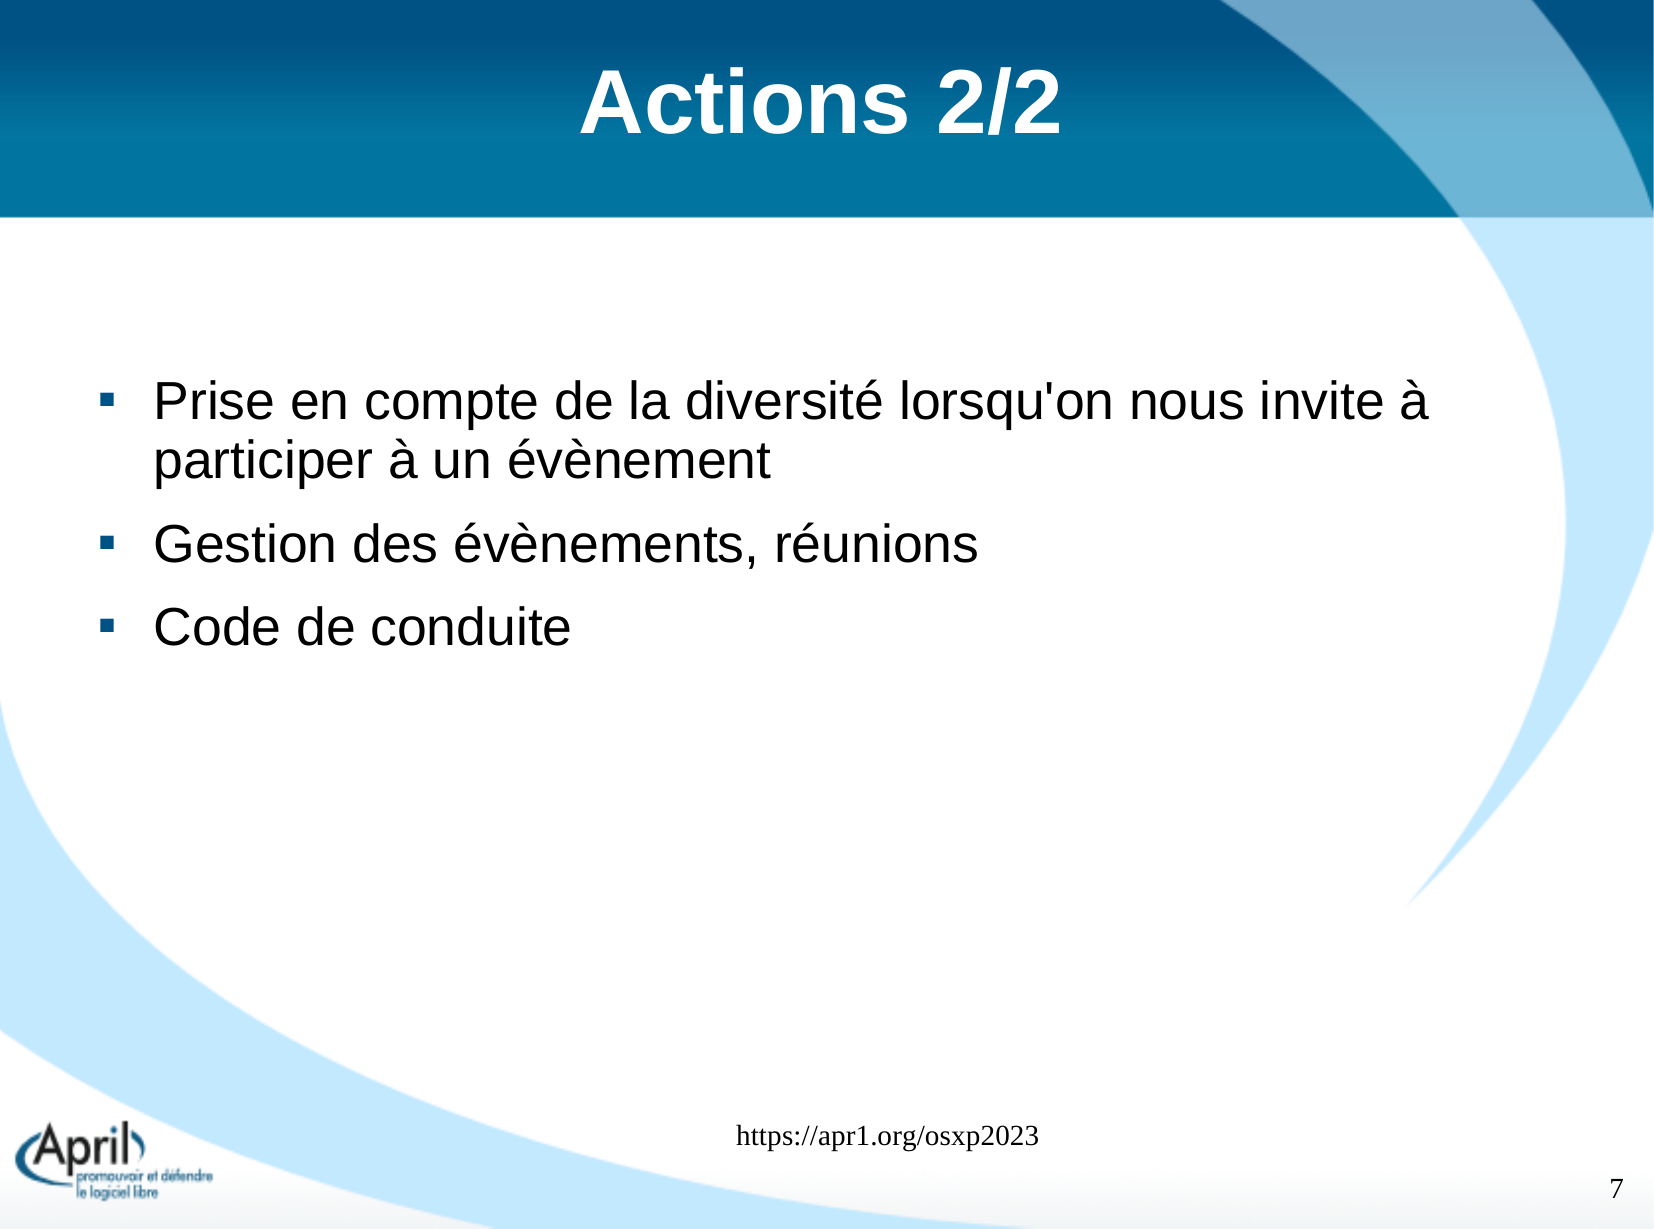

# Actions 2/2
Prise en compte de la diversité lorsqu'on nous invite à participer à un évènement
Gestion des évènements, réunions
Code de conduite
https://apr1.org/osxp2023
7